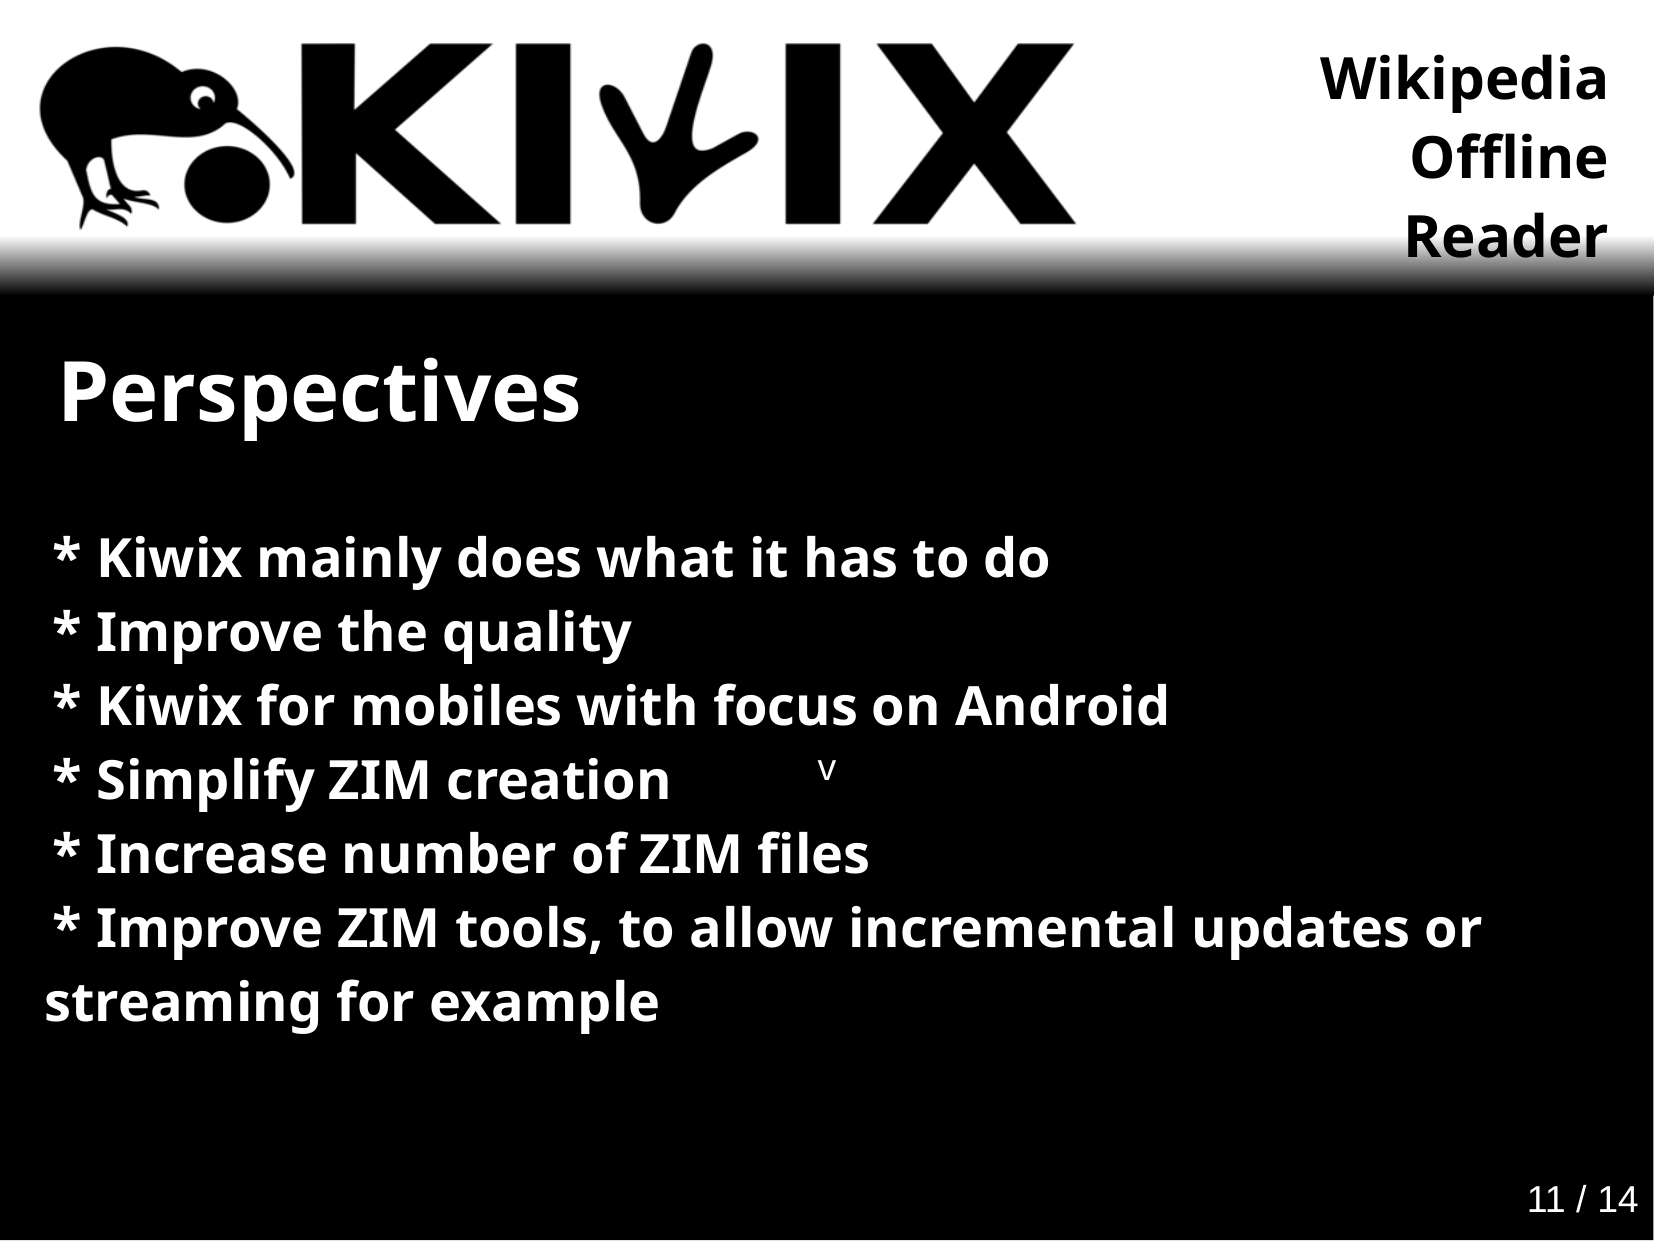

Wikipedia
Offline
Reader
v
Perspectives
* Kiwix mainly does what it has to do
* Improve the quality
* Kiwix for mobiles with focus on Android
* Simplify ZIM creation
* Increase number of ZIM files
* Improve ZIM tools, to allow incremental updates or streaming for example